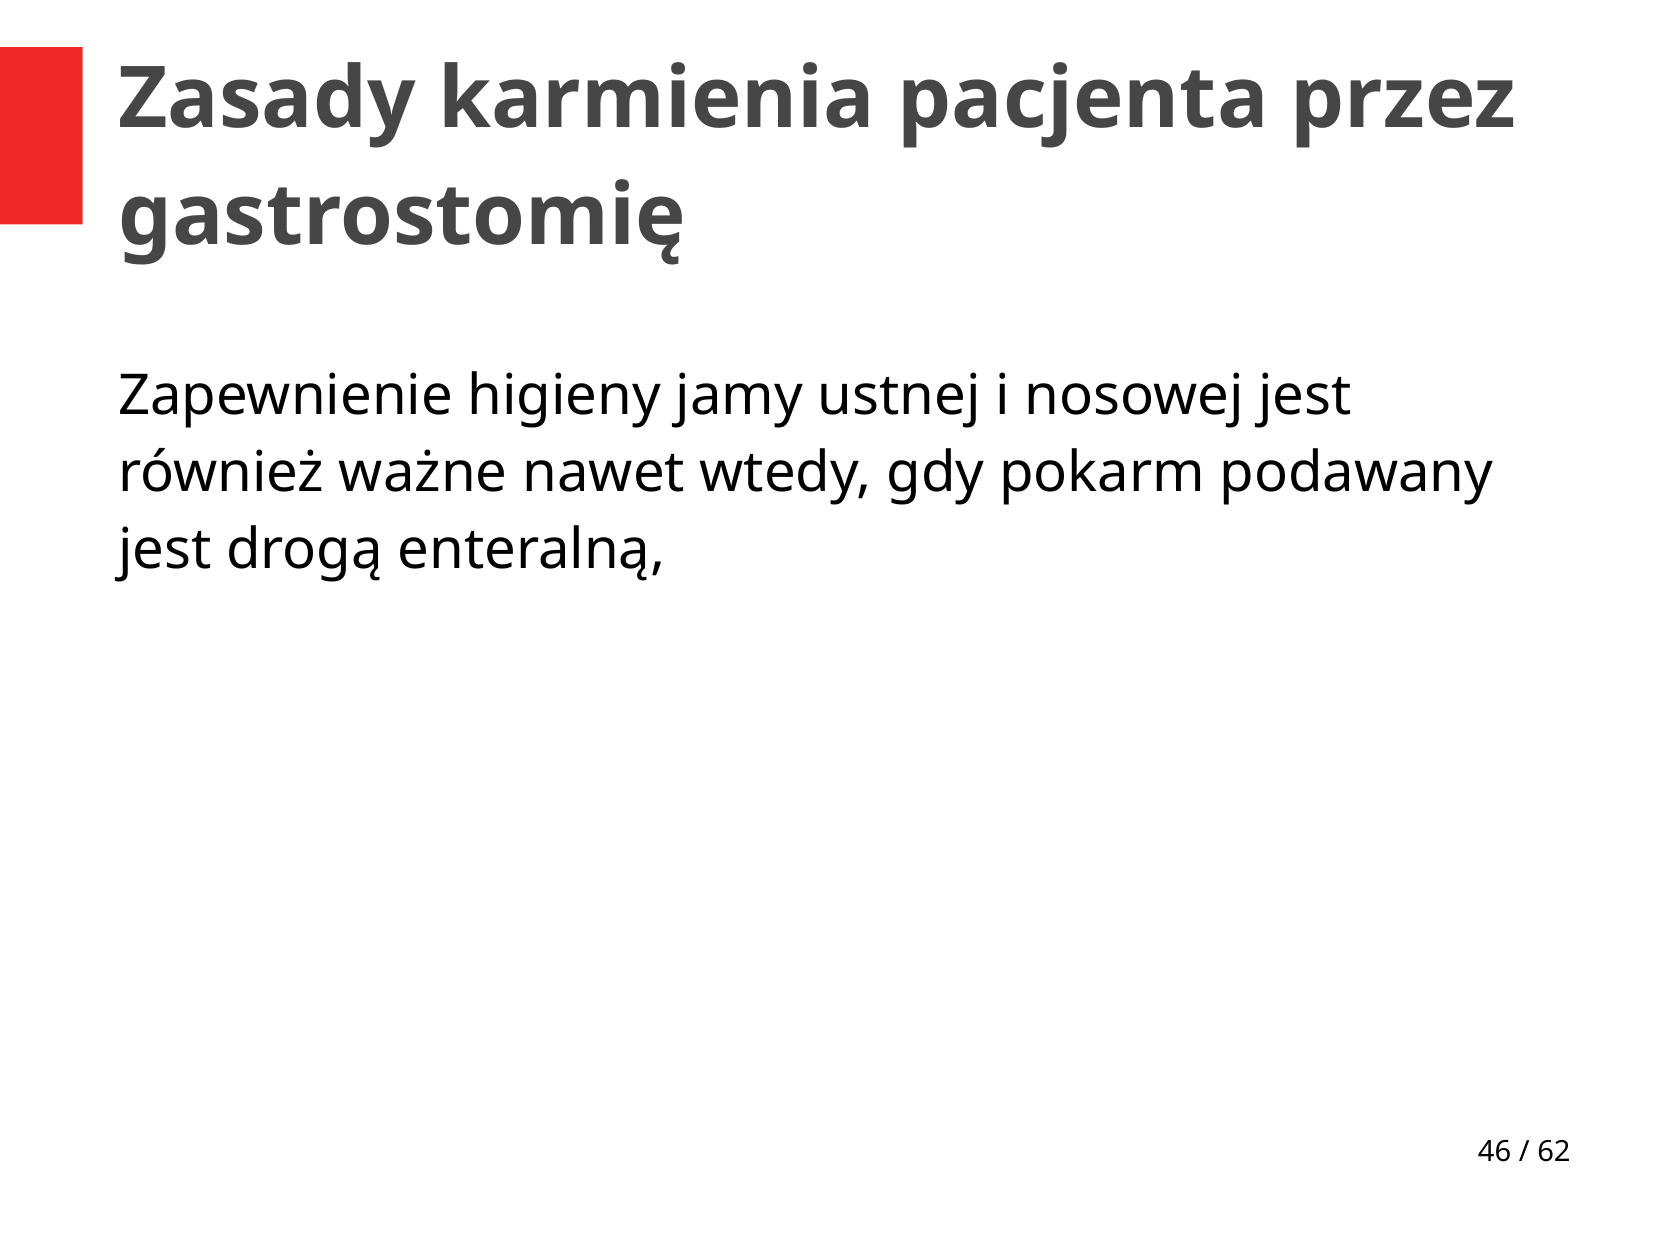

# Zasady karmienia pacjenta przez gastrostomię
Zapewnienie higieny jamy ustnej i nosowej jest również ważne nawet wtedy, gdy pokarm podawany jest drogą enteralną,
46